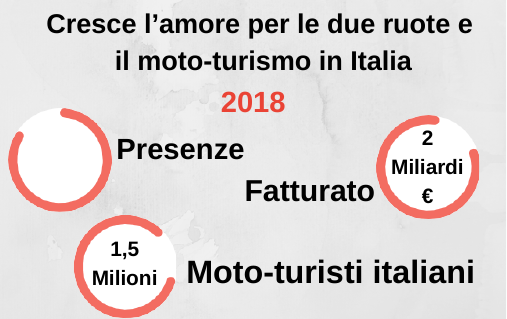

Cresce l’amore per le due ruote e il moto-turismo in Italia
2018
2
Miliardi
€
12
Milioni
Presenze
Fatturato
1,5
Milioni
Moto-turisti italiani